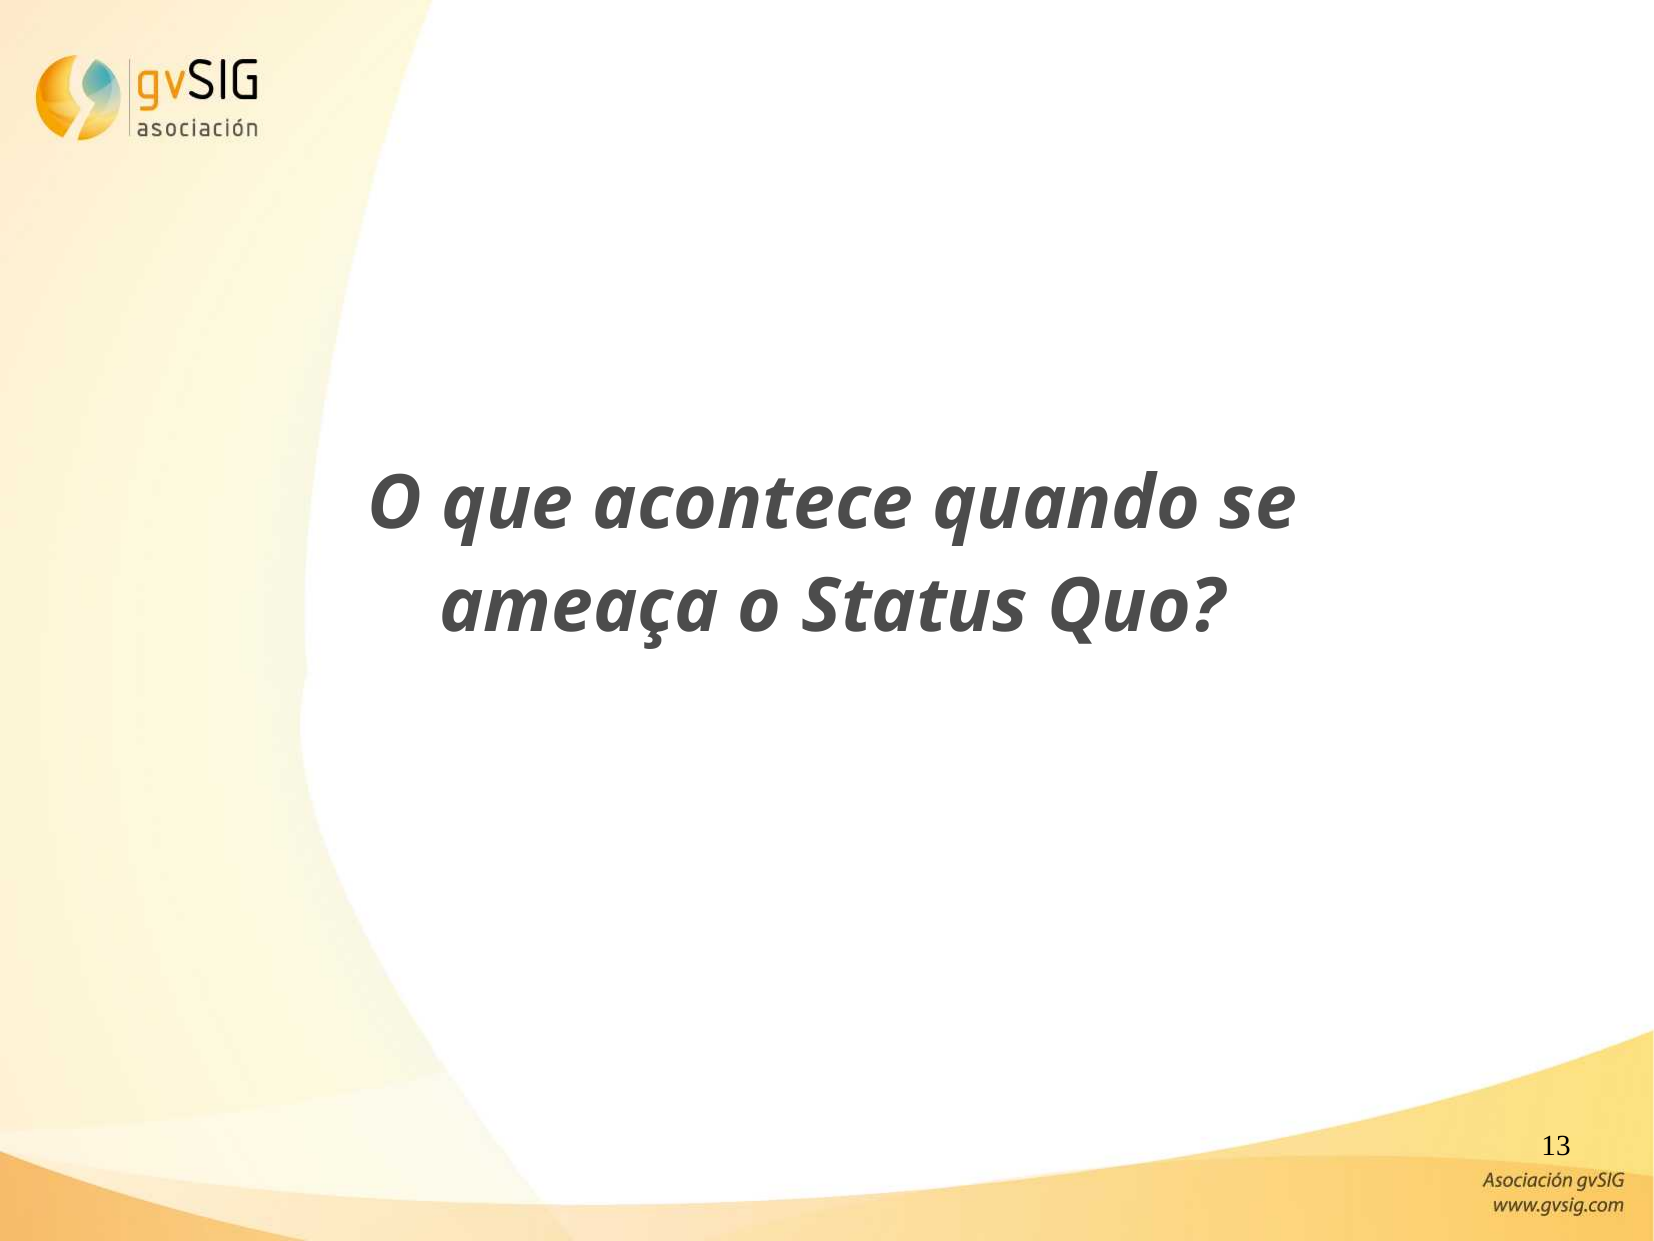

# O que acontece quando se ameaça o Status Quo?
13